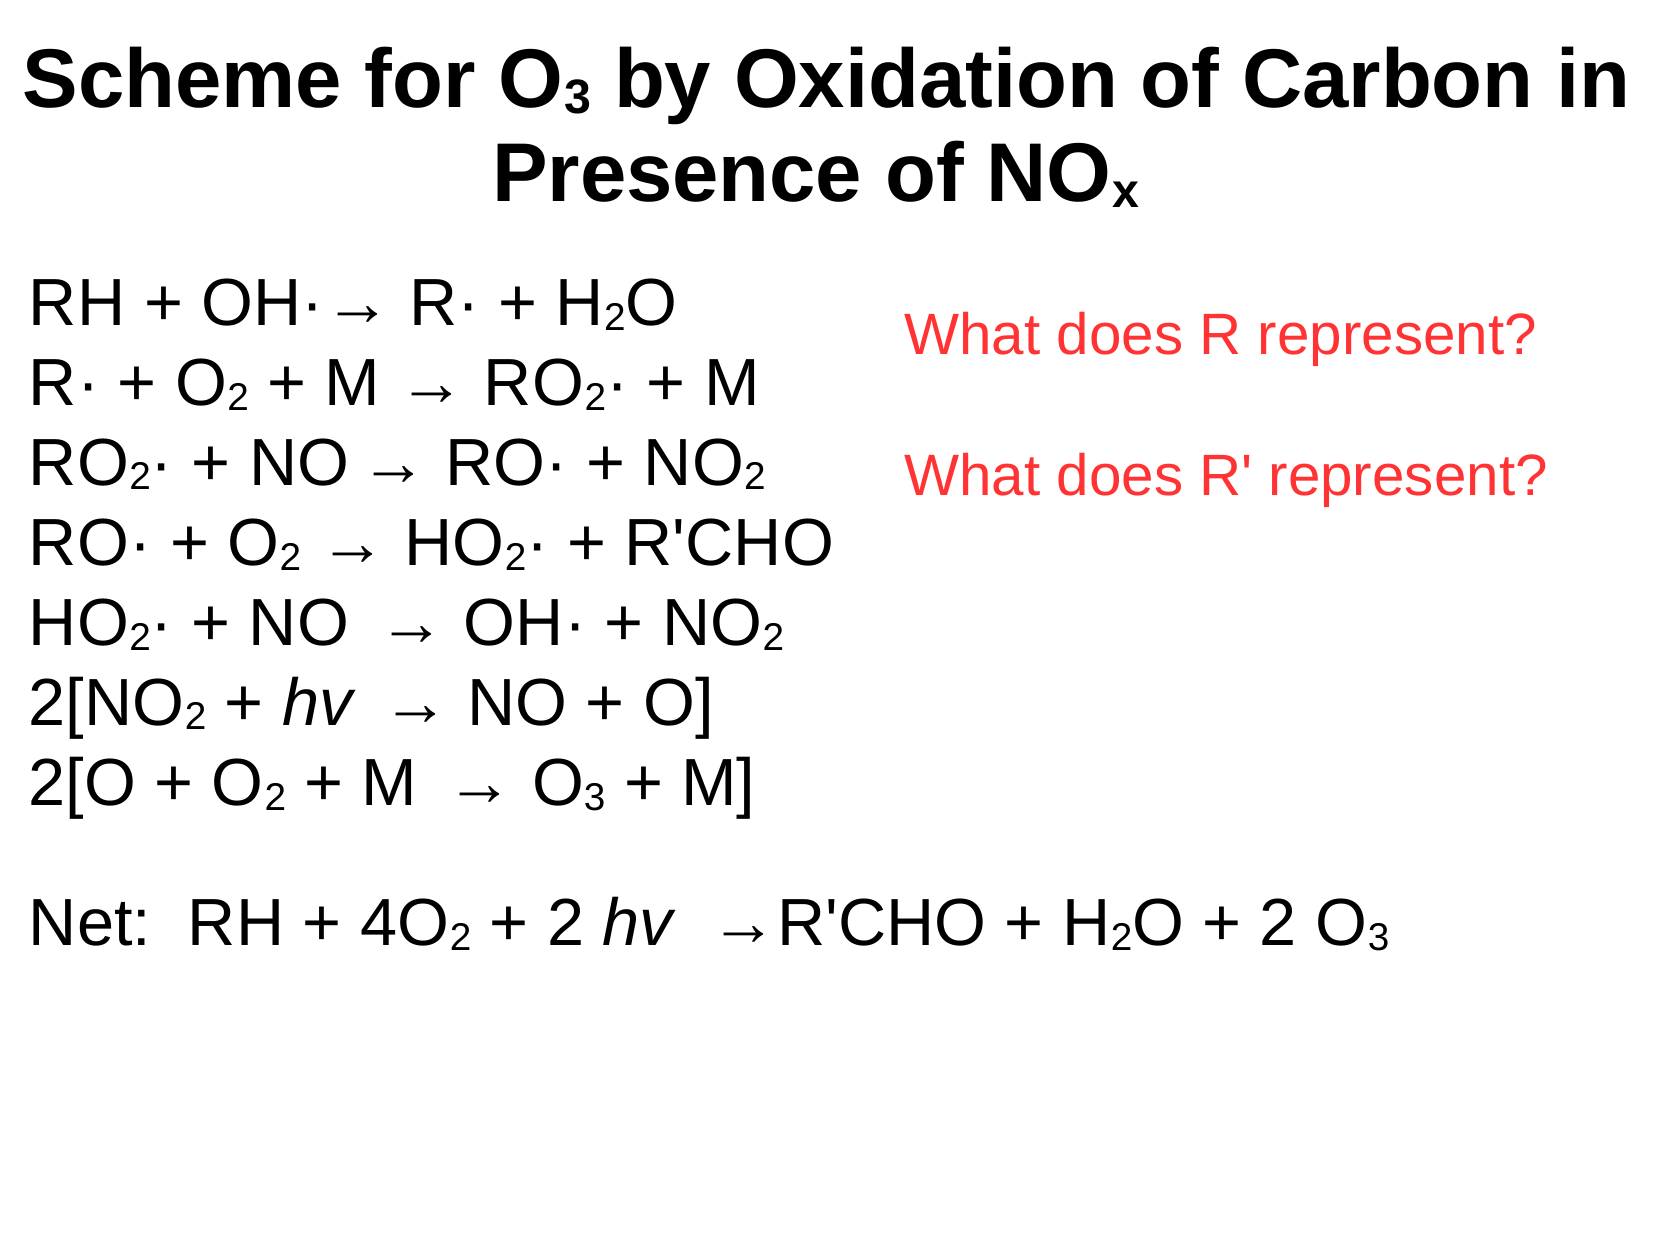

Scheme for O3 by Oxidation of Carbon in Presence of NOx
RH + OH·→ R· + H2O
R· + O2 + M → RO2· + M
RO2· + NO → RO· + NO2
RO· + O2 → HO2· + R'CHO
HO2· + NO → OH· + NO2
2[NO2 + hv → NO + O]
2[O + O2 + M → O3 + M]
Net: RH + 4O2 + 2 hv →R'CHO + H2O + 2 O3
What does R represent?
What does R' represent?